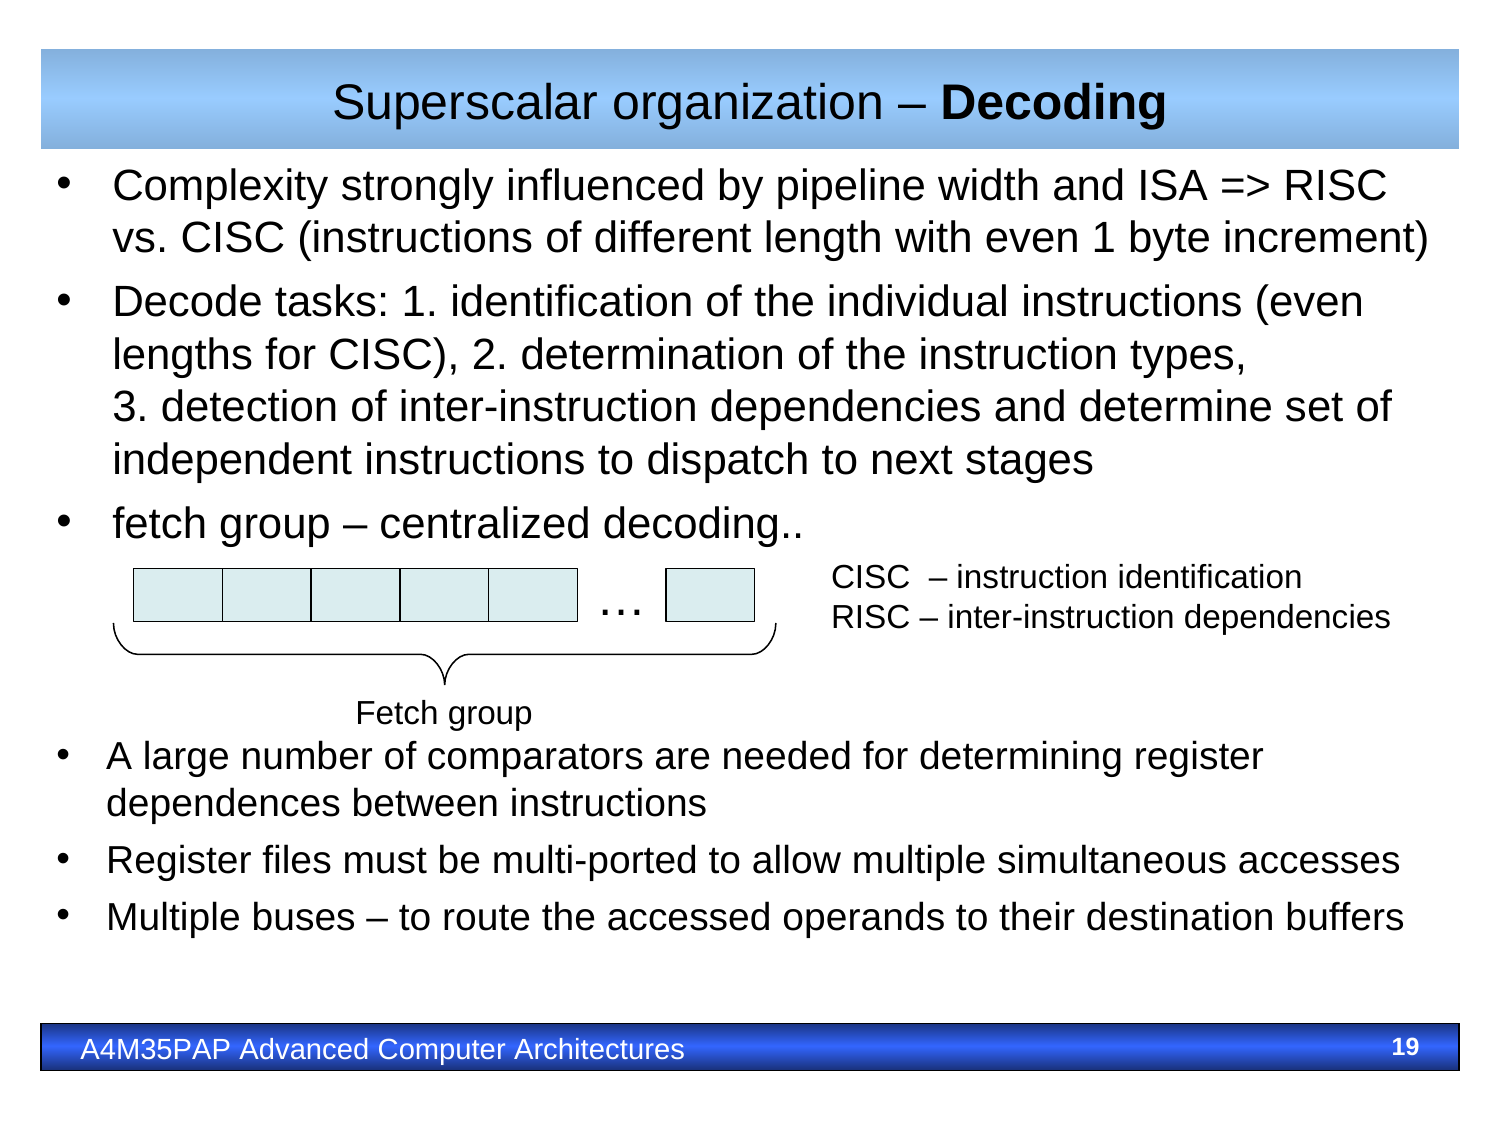

# Superscalar organization – Decoding
Complexity strongly influenced by pipeline width and ISA => RISC vs. CISC (instructions of different length with even 1 byte increment)
Decode tasks: 1. identiﬁcation of the individual instructions (even lengths for CISC), 2. determination of the instruction types, 3. detection of inter-instruction dependencies and determine set of independent instructions to dispatch to next stages
fetch group – centralized decoding..
…
CISC – instruction identification
RISC – inter-instruction dependencies
Fetch group
A large number of comparators are needed for determining register dependences between instructions
Register ﬁles must be multi-ported to allow multiple simultaneous accesses
Multiple buses – to route the accessed operands to their destination buffers
19